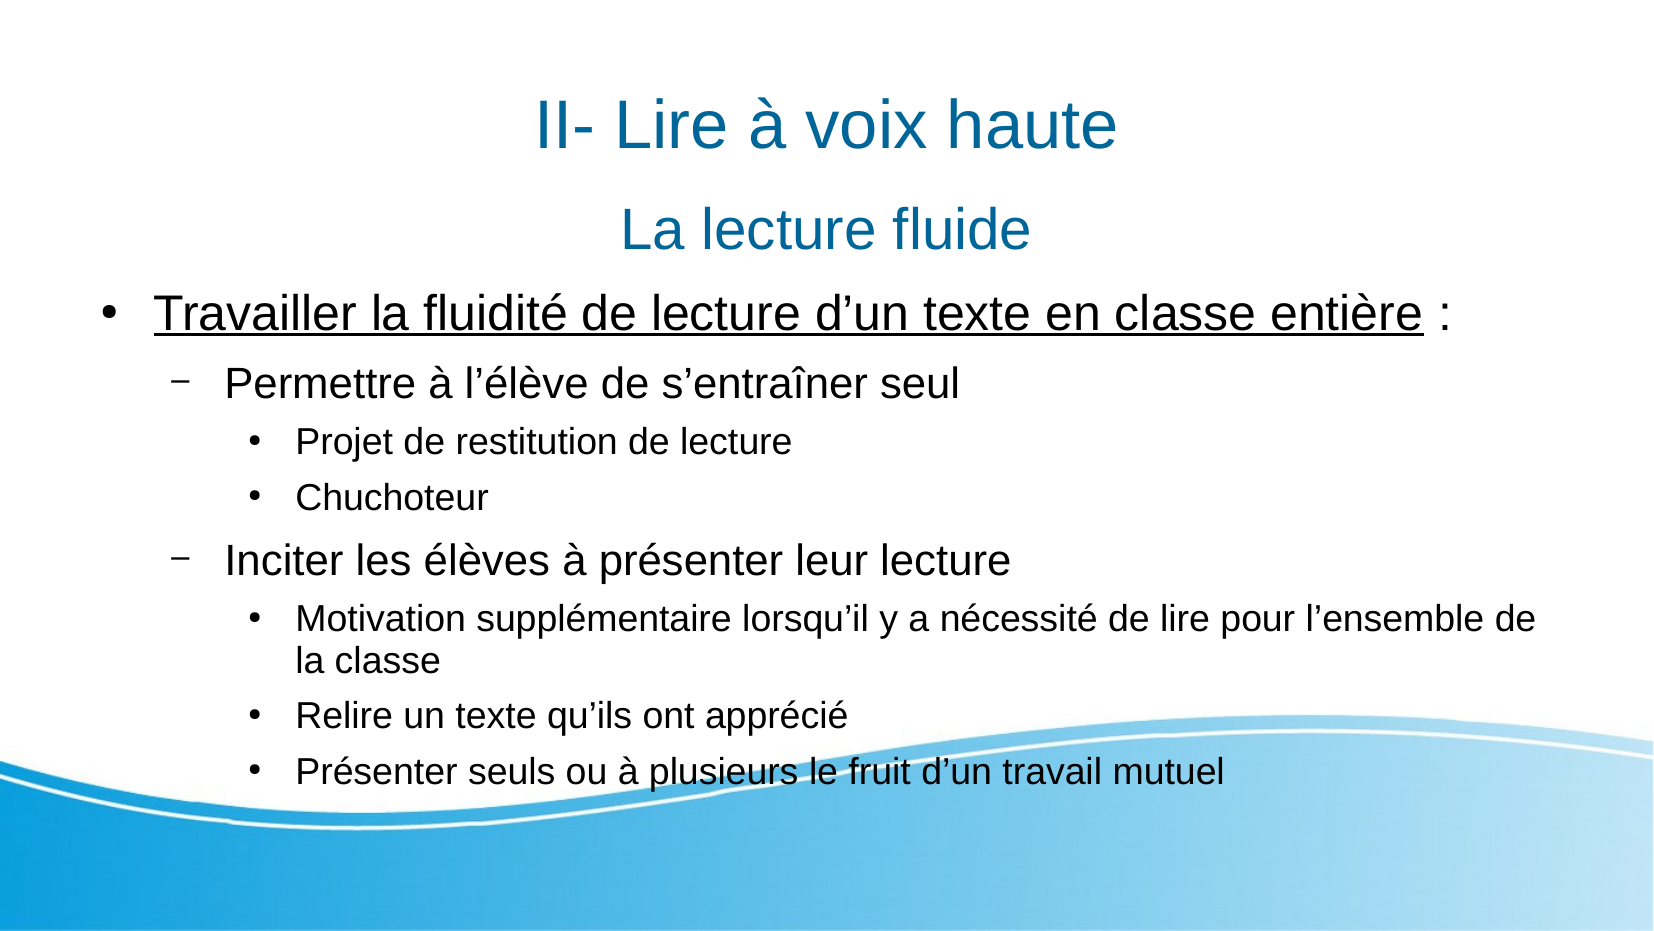

# II- Lire à voix haute
La lecture fluide
Travailler la fluidité de lecture d’un texte en classe entière :
Permettre à l’élève de s’entraîner seul
Projet de restitution de lecture
Chuchoteur
Inciter les élèves à présenter leur lecture
Motivation supplémentaire lorsqu’il y a nécessité de lire pour l’ensemble de la classe
Relire un texte qu’ils ont apprécié
Présenter seuls ou à plusieurs le fruit d’un travail mutuel